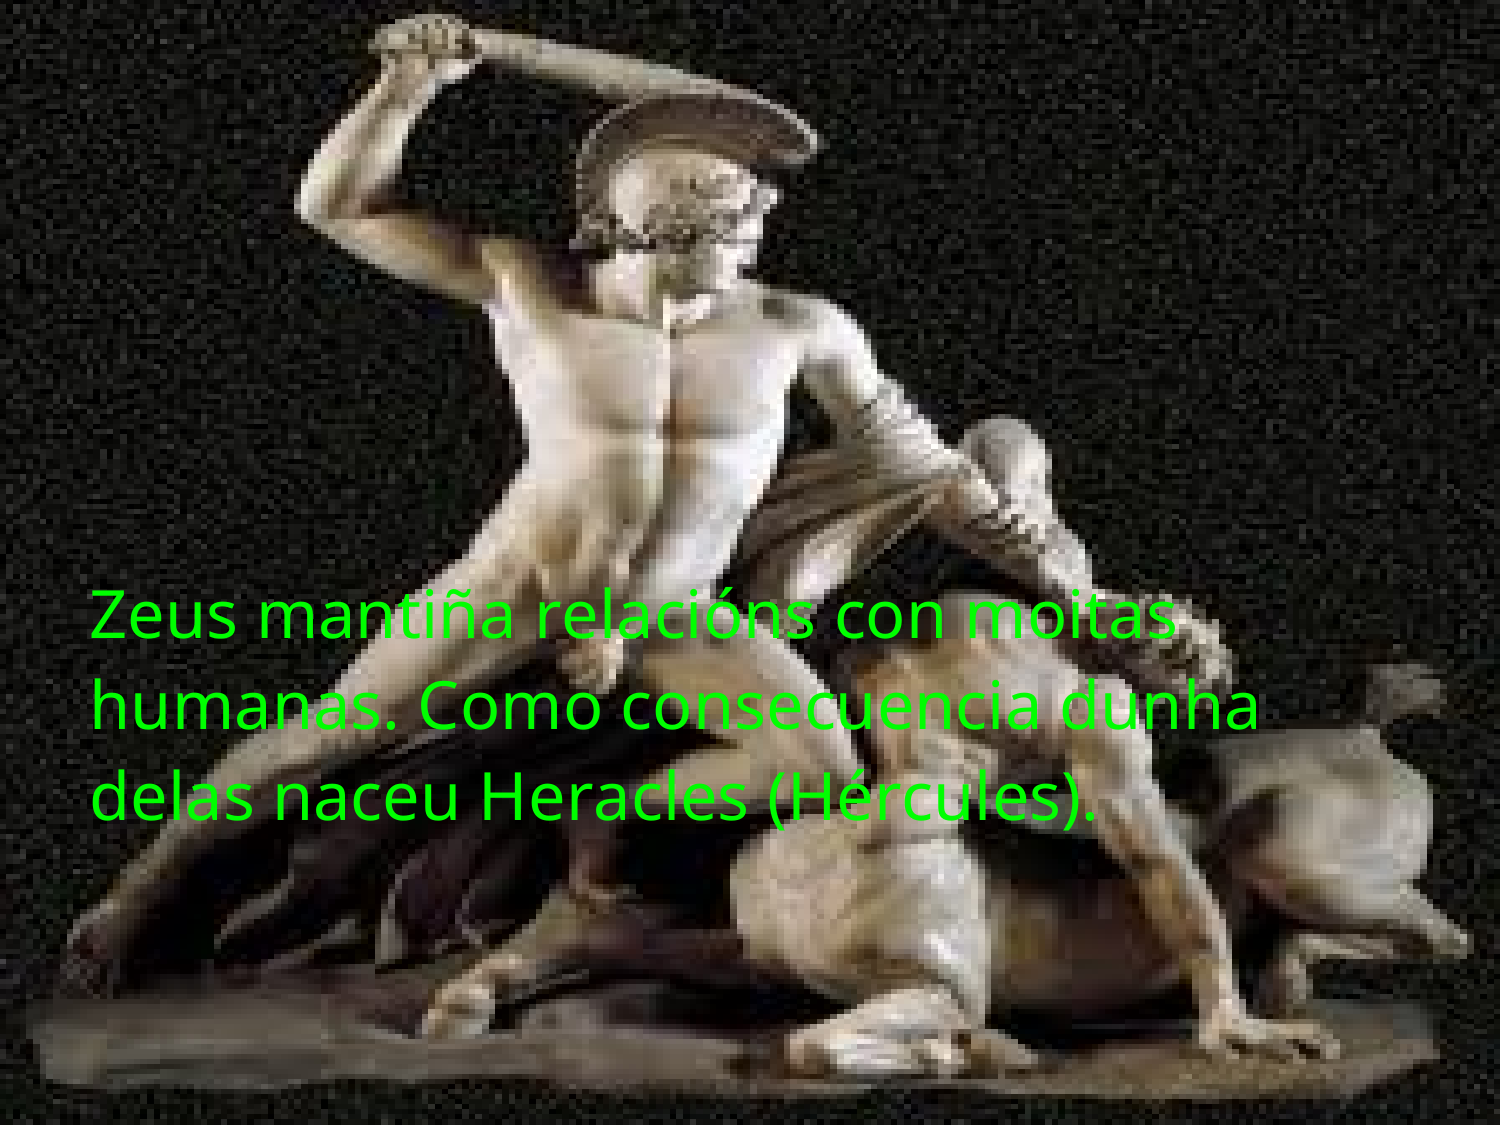

#
Zeus mantiña relacións con moitas humanas. Como consecuencia dunha delas naceu Heracles (Hércules).